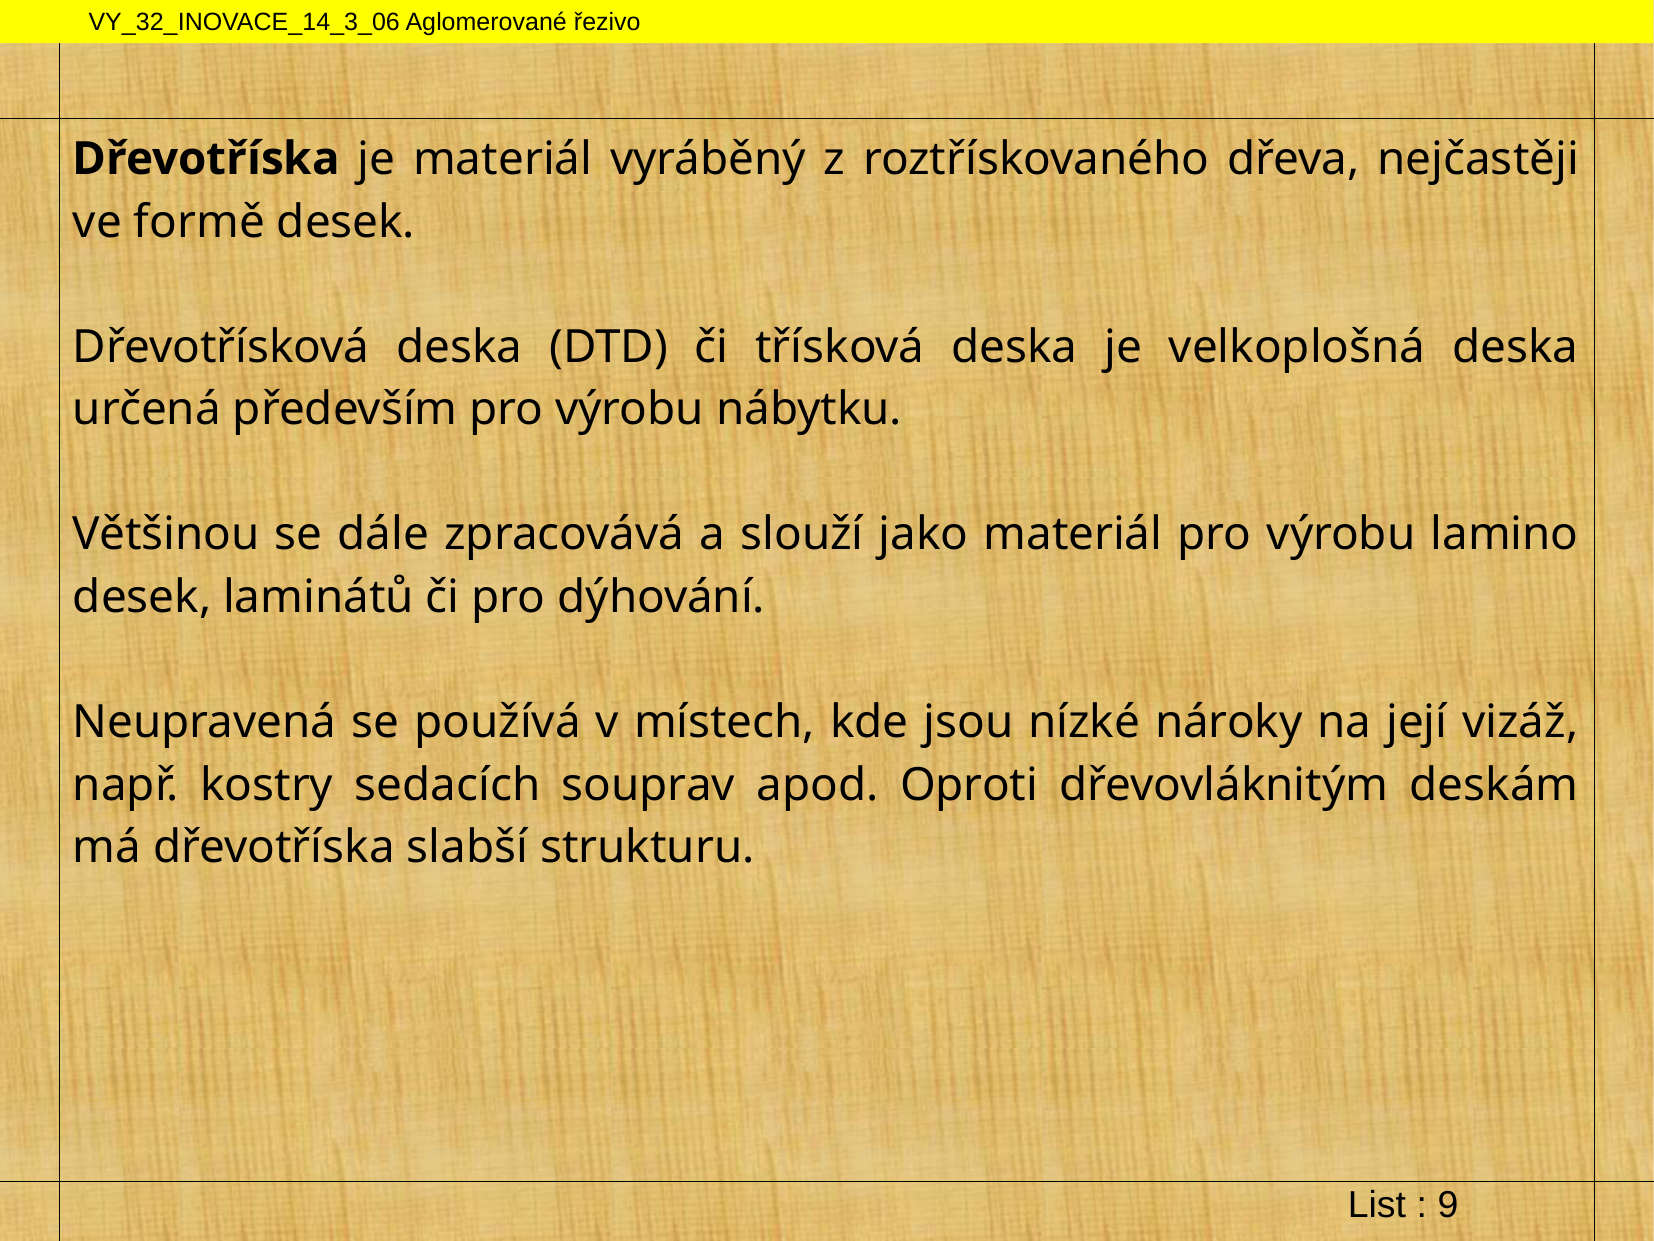

VY_32_INOVACE_14_3_06 Aglomerované řezivo
Dřevotříska je materiál vyráběný z roztřískovaného dřeva, nejčastěji ve formě desek.
Dřevotřísková deska (DTD) či třísková deska je velkoplošná deska určená především pro výrobu nábytku.
Většinou se dále zpracovává a slouží jako materiál pro výrobu lamino desek, laminátů či pro dýhování.
Neupravená se používá v místech, kde jsou nízké nároky na její vizáž, např. kostry sedacích souprav apod. Oproti dřevovláknitým deskám má dřevotříska slabší strukturu.
List :